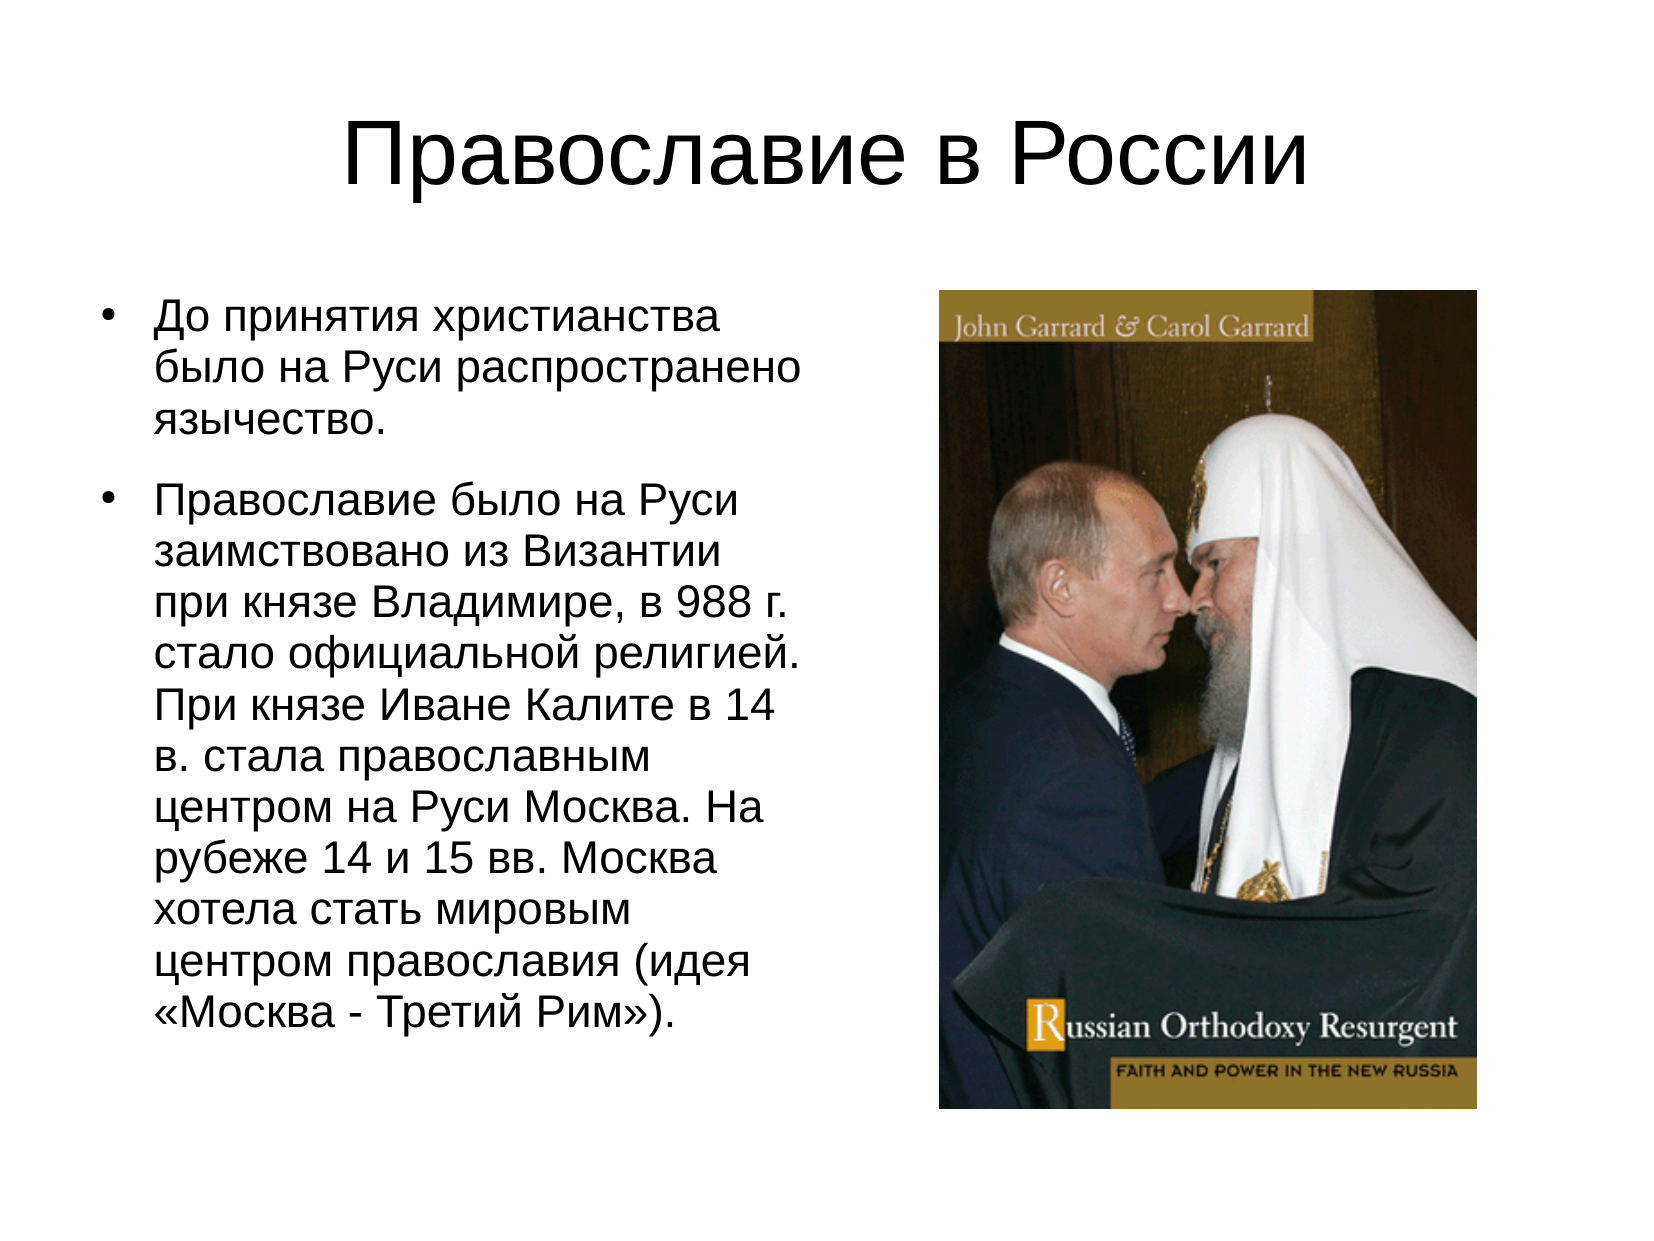

# Православие в России
До принятия христианства было на Руси распространено язычество.
Православие было на Руси заимствовано из Византии при князе Владимире, в 988 г. стало официальной религией. При князе Иване Калите в 14 в. стала православным центром на Руси Москва. На рубеже 14 и 15 вв. Москва хотела стать мировым центром православия (идея «Москва - Третий Рим»).